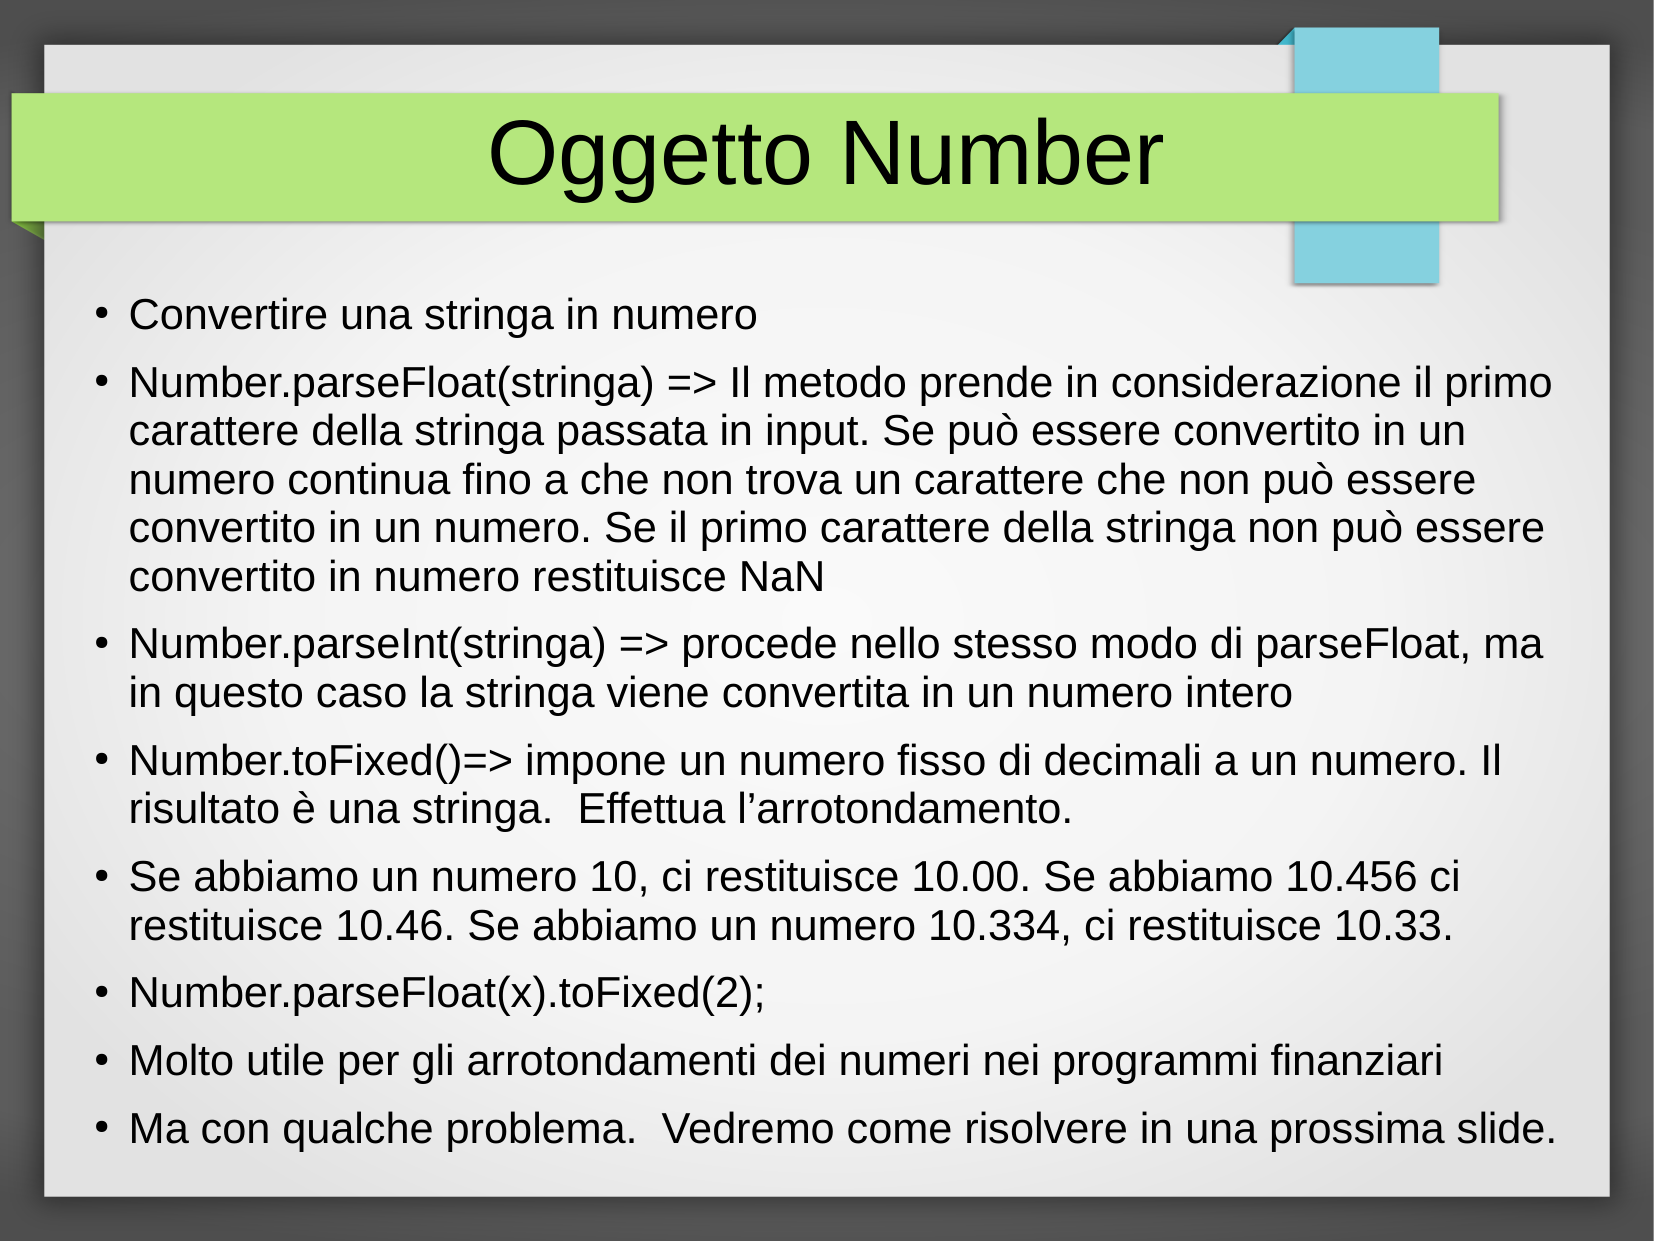

# Oggetto Number
Convertire una stringa in numero
Number.parseFloat(stringa) => Il metodo prende in considerazione il primo carattere della stringa passata in input. Se può essere convertito in un numero continua fino a che non trova un carattere che non può essere convertito in un numero. Se il primo carattere della stringa non può essere convertito in numero restituisce NaN
Number.parseInt(stringa) => procede nello stesso modo di parseFloat, ma in questo caso la stringa viene convertita in un numero intero
Number.toFixed()=> impone un numero fisso di decimali a un numero. Il risultato è una stringa. Effettua l’arrotondamento.
Se abbiamo un numero 10, ci restituisce 10.00. Se abbiamo 10.456 ci restituisce 10.46. Se abbiamo un numero 10.334, ci restituisce 10.33.
Number.parseFloat(x).toFixed(2);
Molto utile per gli arrotondamenti dei numeri nei programmi finanziari
Ma con qualche problema. Vedremo come risolvere in una prossima slide.